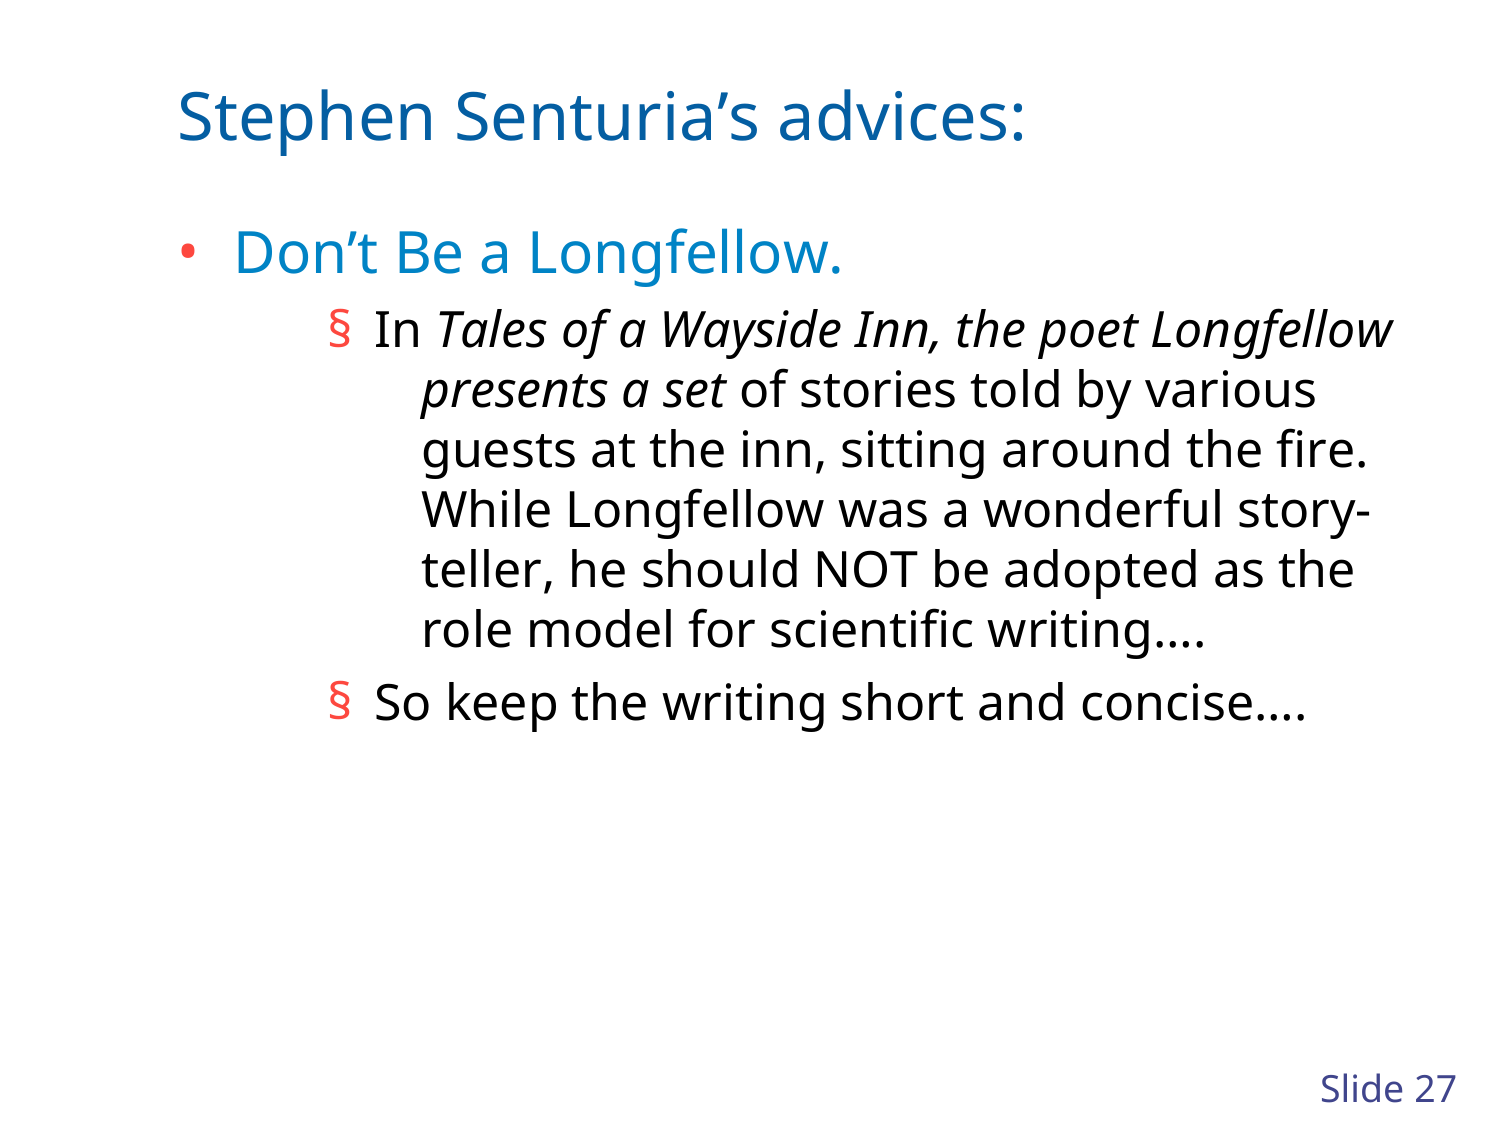

# Stephen Senturia’s advices:
Don’t Be a Longfellow.
In Tales of a Wayside Inn, the poet Longfellow presents a set of stories told by various guests at the inn, sitting around the fire. While Longfellow was a wonderful story-teller, he should NOT be adopted as the role model for scientific writing….
So keep the writing short and concise….